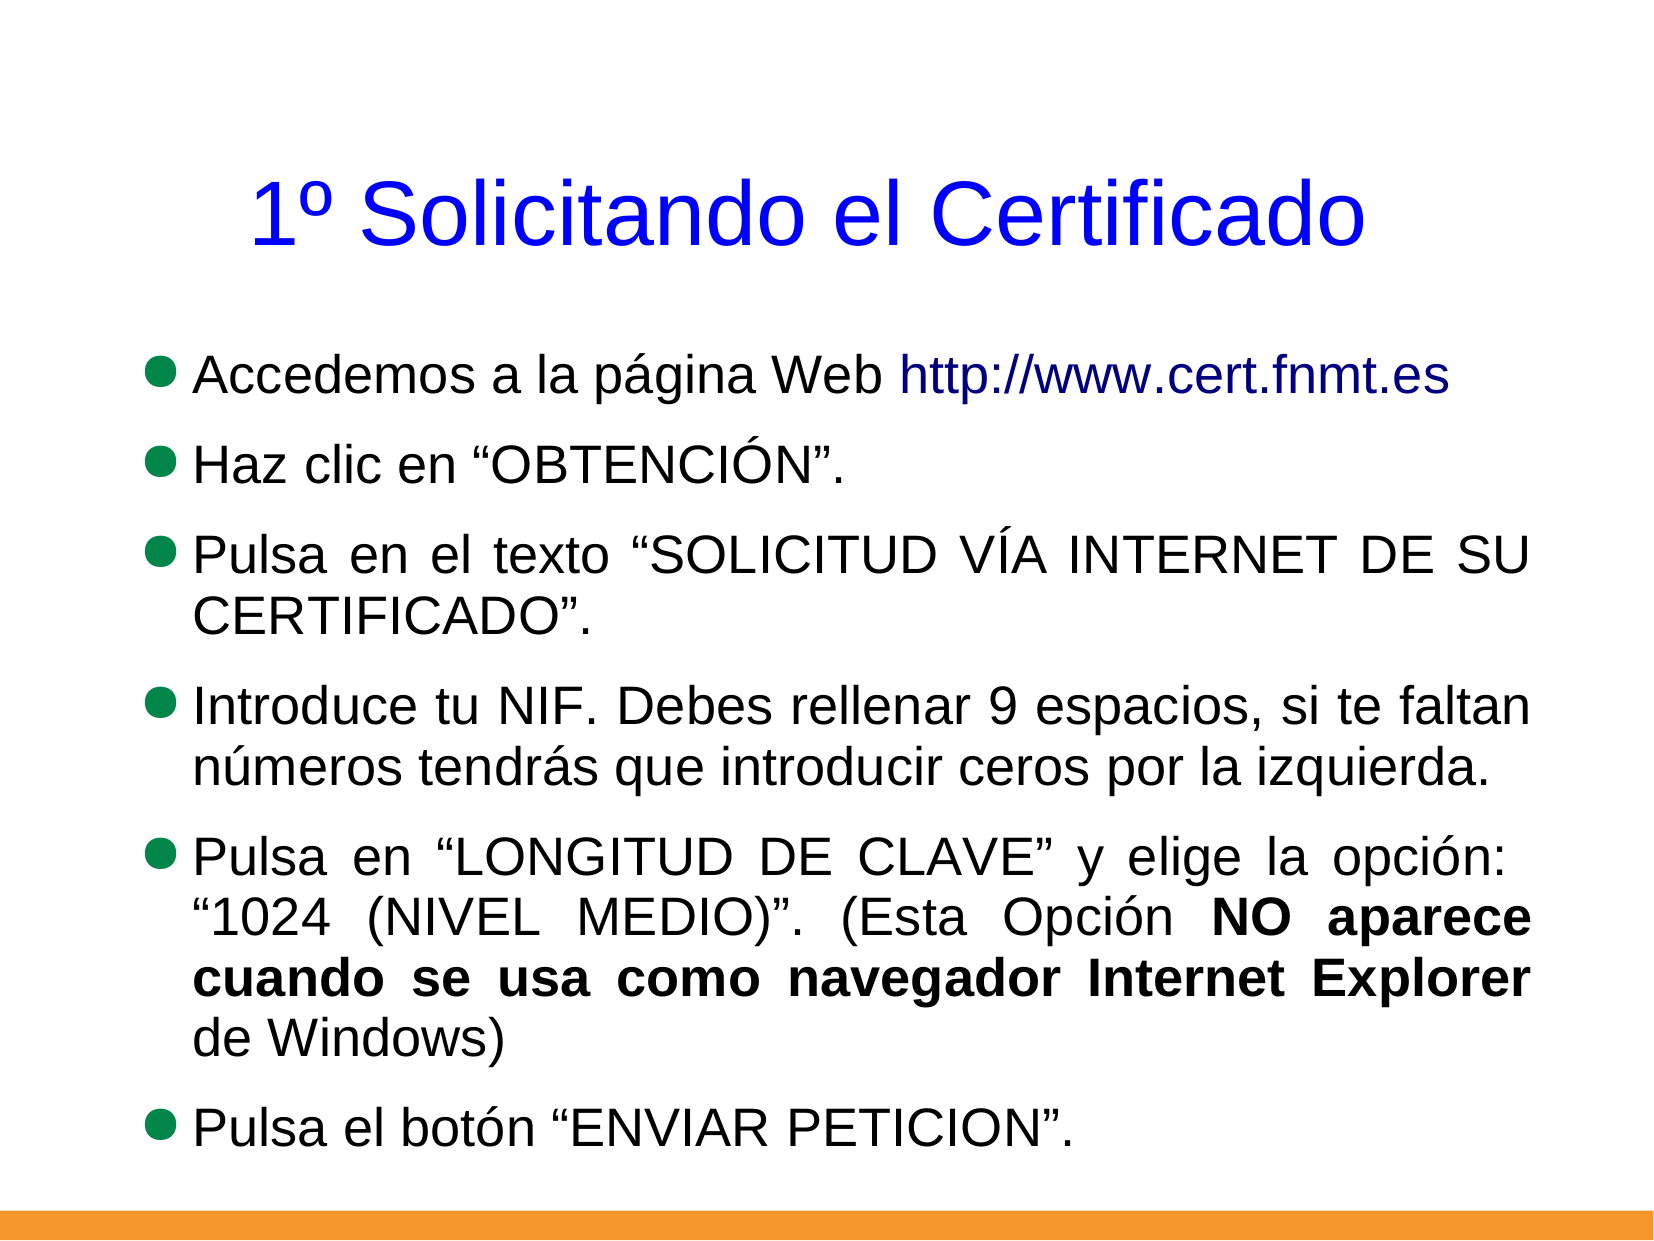

# 1º Solicitando el Certificado
Accedemos a la página Web http://www.cert.fnmt.es
Haz clic en “OBTENCIÓN”.
Pulsa en el texto “SOLICITUD VÍA INTERNET DE SU CERTIFICADO”.
Introduce tu NIF. Debes rellenar 9 espacios, si te faltan números tendrás que introducir ceros por la izquierda.
Pulsa en “LONGITUD DE CLAVE” y elige la opción: “1024 (NIVEL MEDIO)”. (Esta Opción NO aparece cuando se usa como navegador Internet Explorer de Windows)
Pulsa el botón “ENVIAR PETICION”.